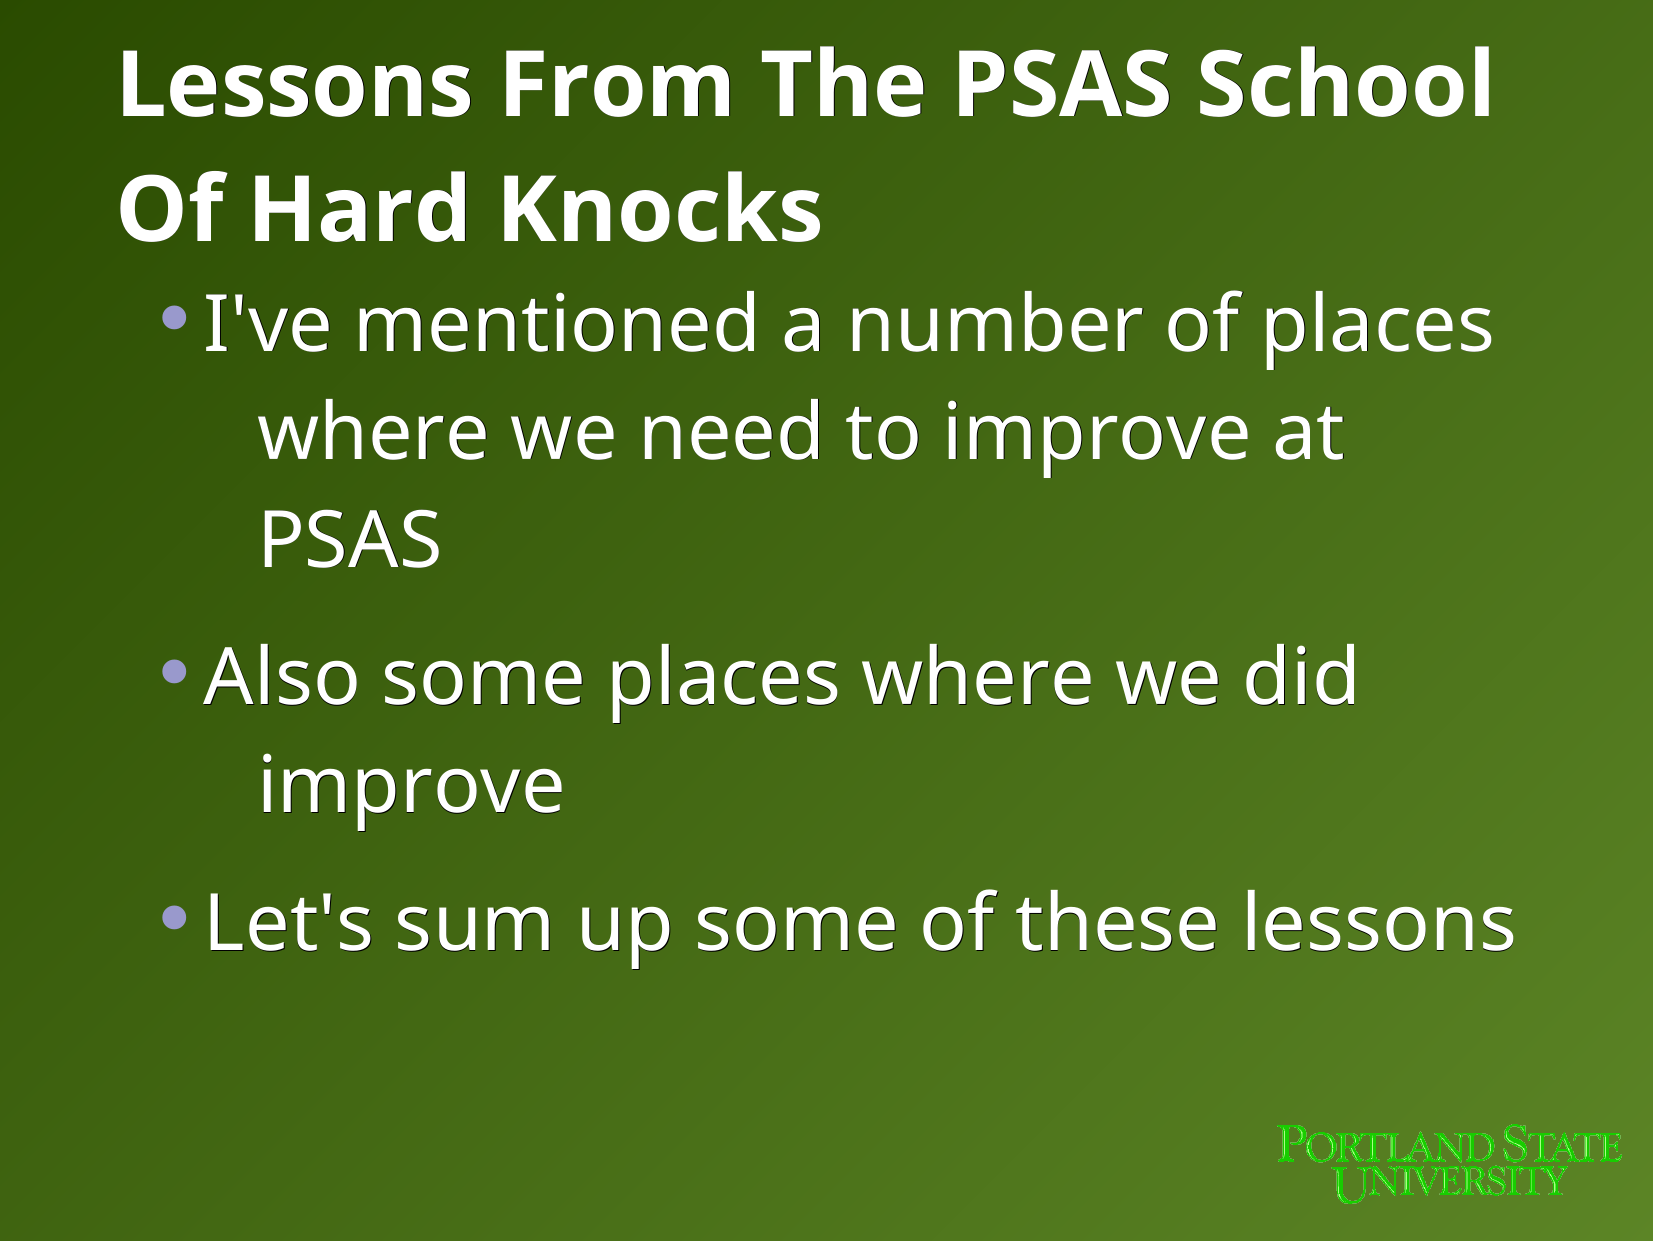

# Lessons From The PSAS School Of Hard Knocks
I've mentioned a number of places where we need to improve at PSAS
Also some places where we did improve
Let's sum up some of these lessons